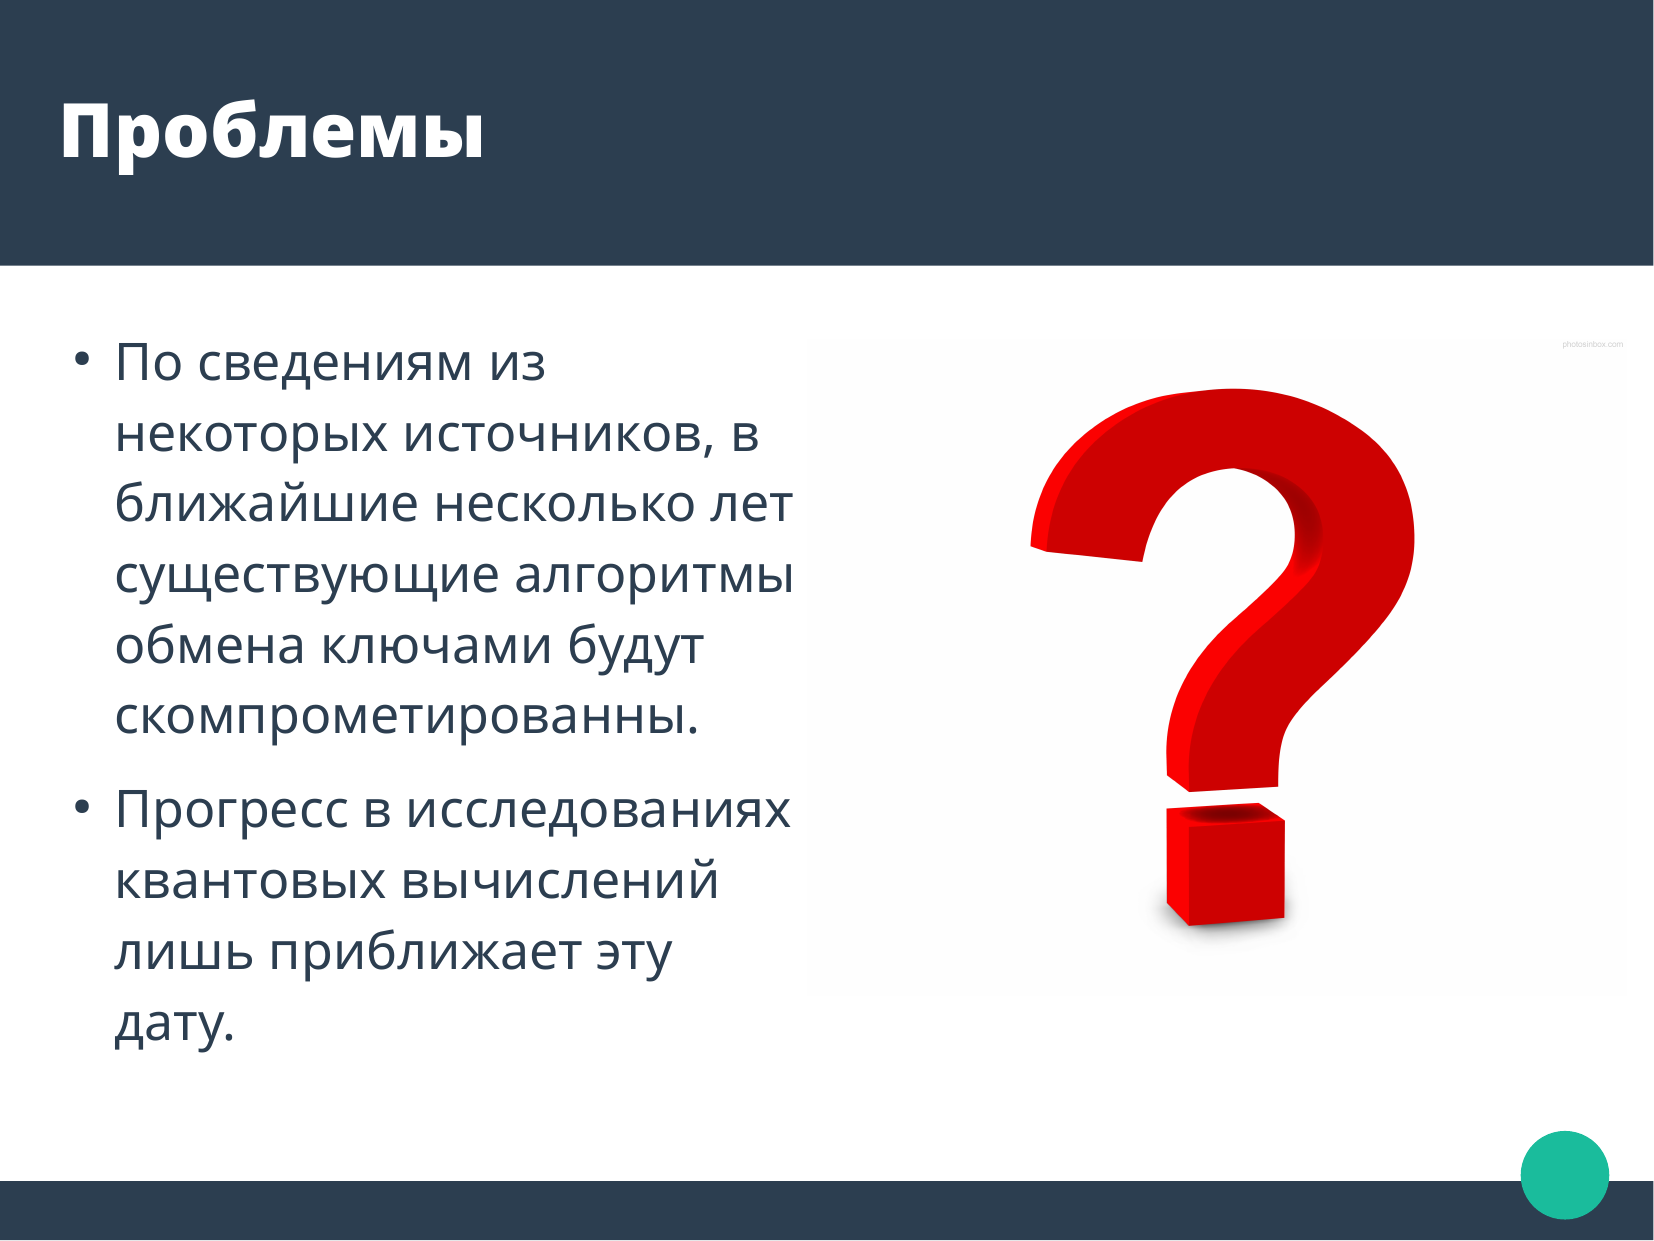

# Проблемы
По сведениям из некоторых источников, в ближайшие несколько лет существующие алгоритмы обмена ключами будут скомпрометированны.
Прогресс в исследованиях квантовых вычислений лишь приближает эту дату.